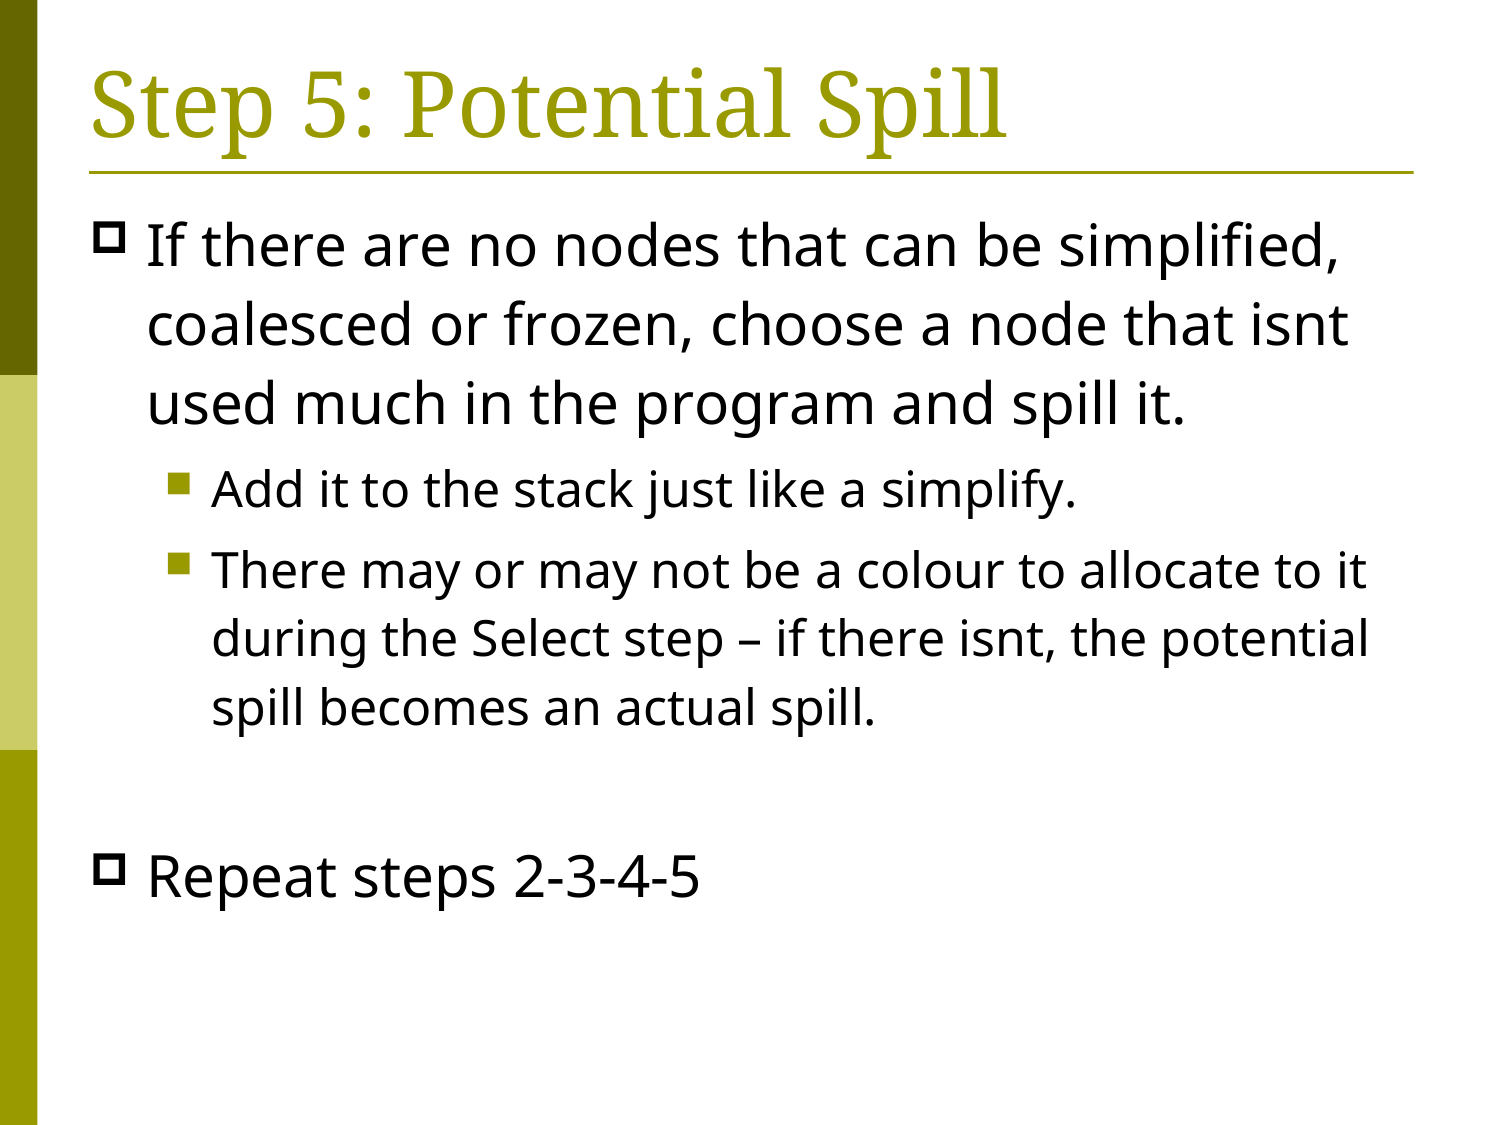

# Step 5: Potential Spill
If there are no nodes that can be simplified, coalesced or frozen, choose a node that isnt used much in the program and spill it.
Add it to the stack just like a simplify.
There may or may not be a colour to allocate to it during the Select step – if there isnt, the potential spill becomes an actual spill.
Repeat steps 2-3-4-5